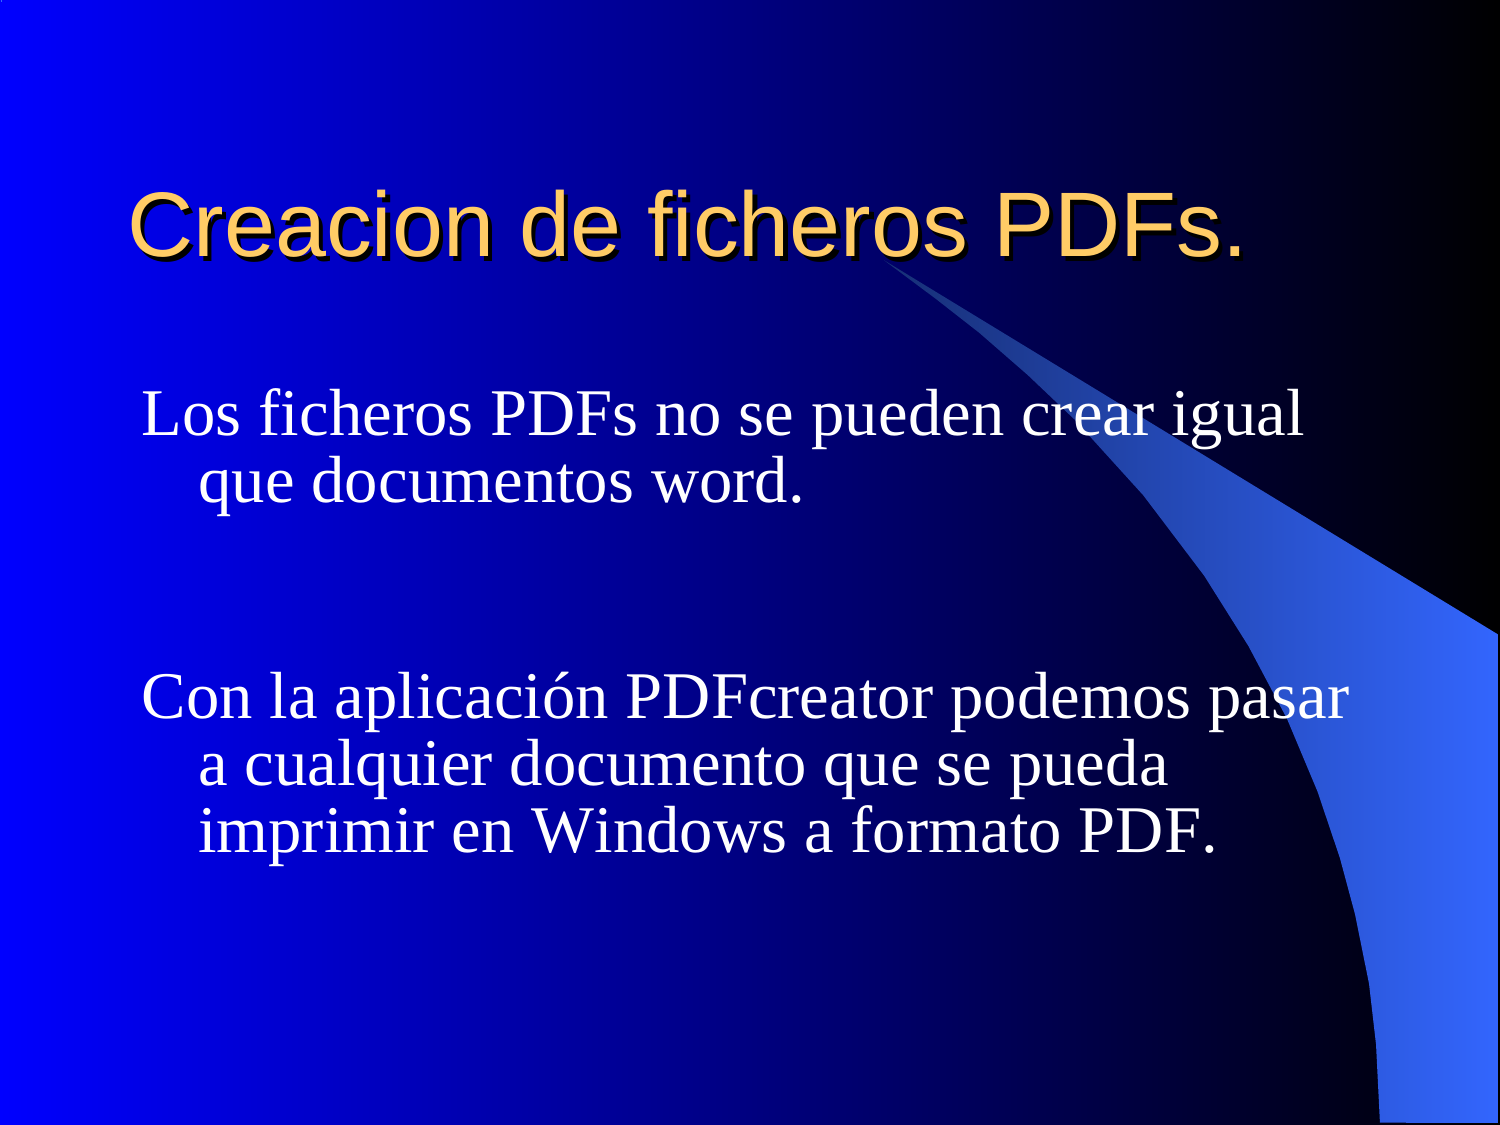

# Creacion de ficheros PDFs.
Los ficheros PDFs no se pueden crear igual que documentos word.
Con la aplicación PDFcreator podemos pasar a cualquier documento que se pueda imprimir en Windows a formato PDF.